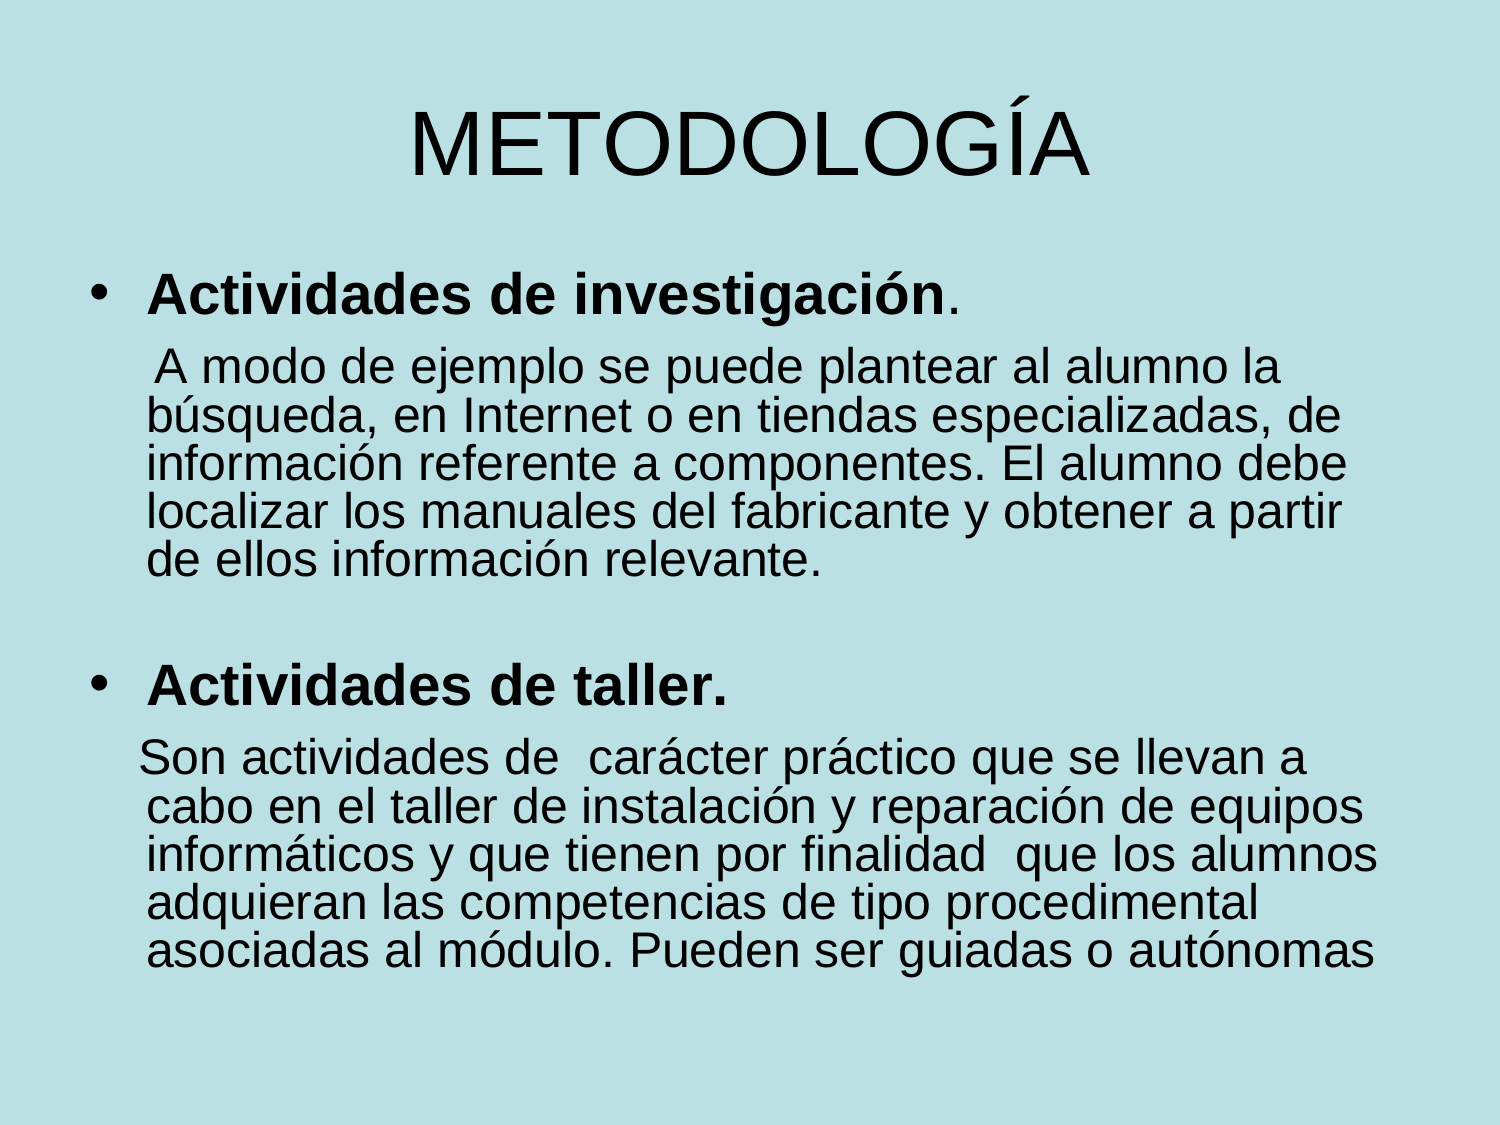

# METODOLOGÍA
Actividades de investigación.
 A modo de ejemplo se puede plantear al alumno la búsqueda, en Internet o en tiendas especializadas, de información referente a componentes. El alumno debe localizar los manuales del fabricante y obtener a partir de ellos información relevante.
Actividades de taller.
 Son actividades de carácter práctico que se llevan a cabo en el taller de instalación y reparación de equipos informáticos y que tienen por finalidad que los alumnos adquieran las competencias de tipo procedimental asociadas al módulo. Pueden ser guiadas o autónomas